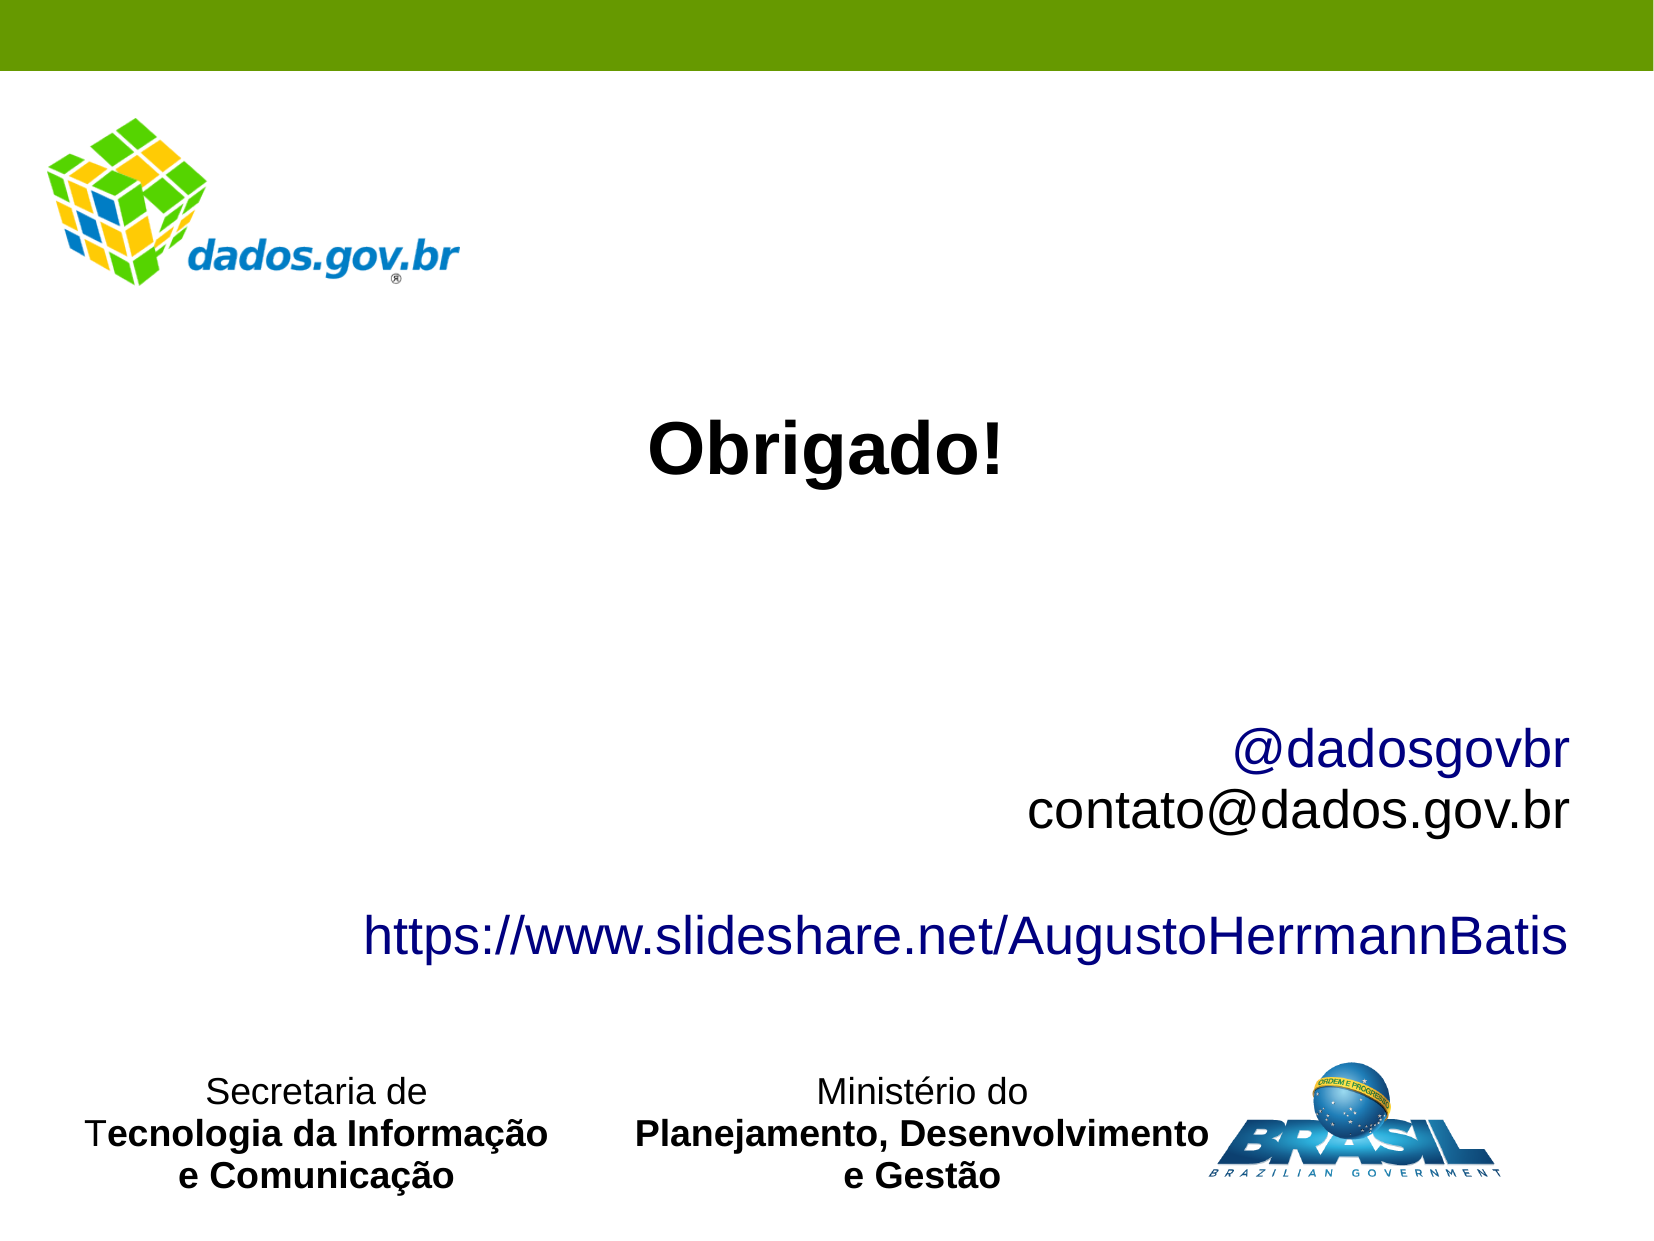

# Obrigado!
@dadosgovbr
contato@dados.gov.br
https://www.slideshare.net/AugustoHerrmannBatis
Secretaria de
Tecnologia da Informação
e Comunicação
Ministério do
Planejamento, Desenvolvimento
e Gestão